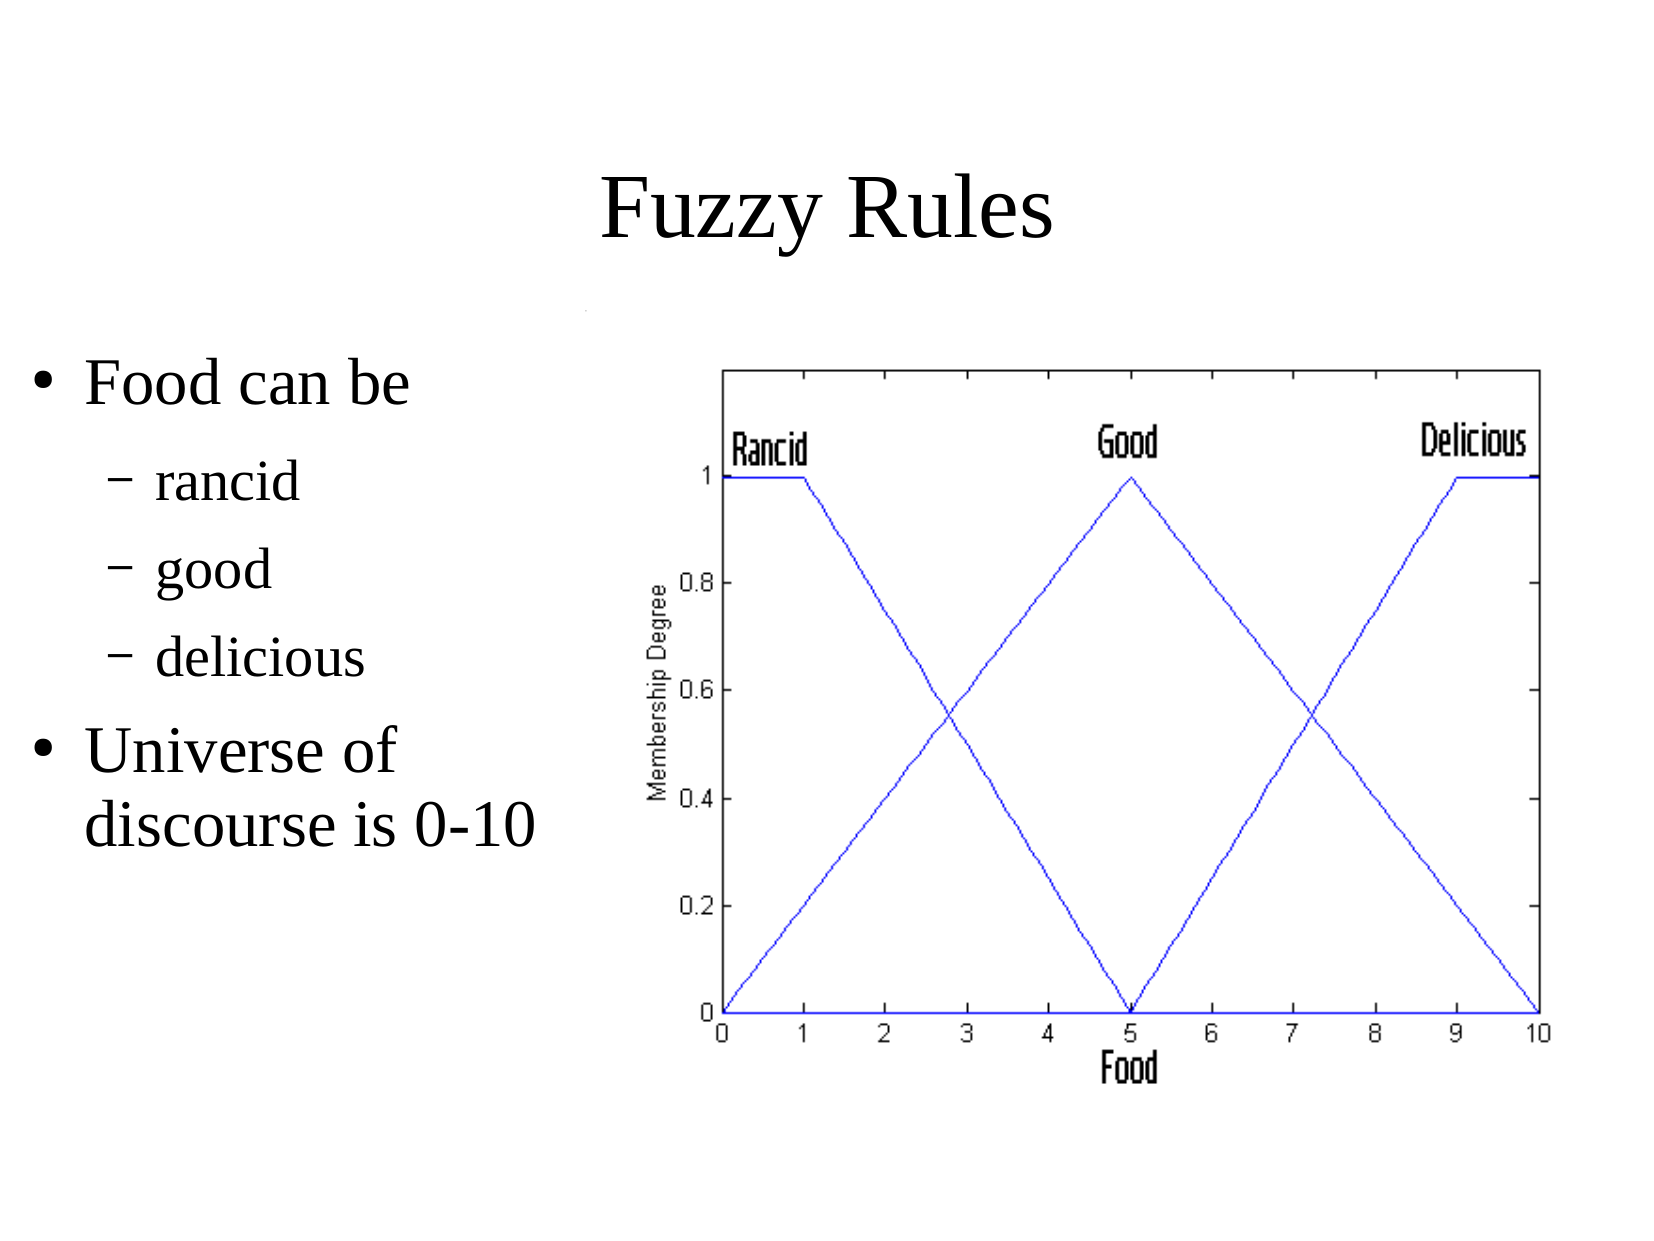

# Fuzzy Rules
Food can be
rancid
good
delicious
Universe of discourse is 0-10